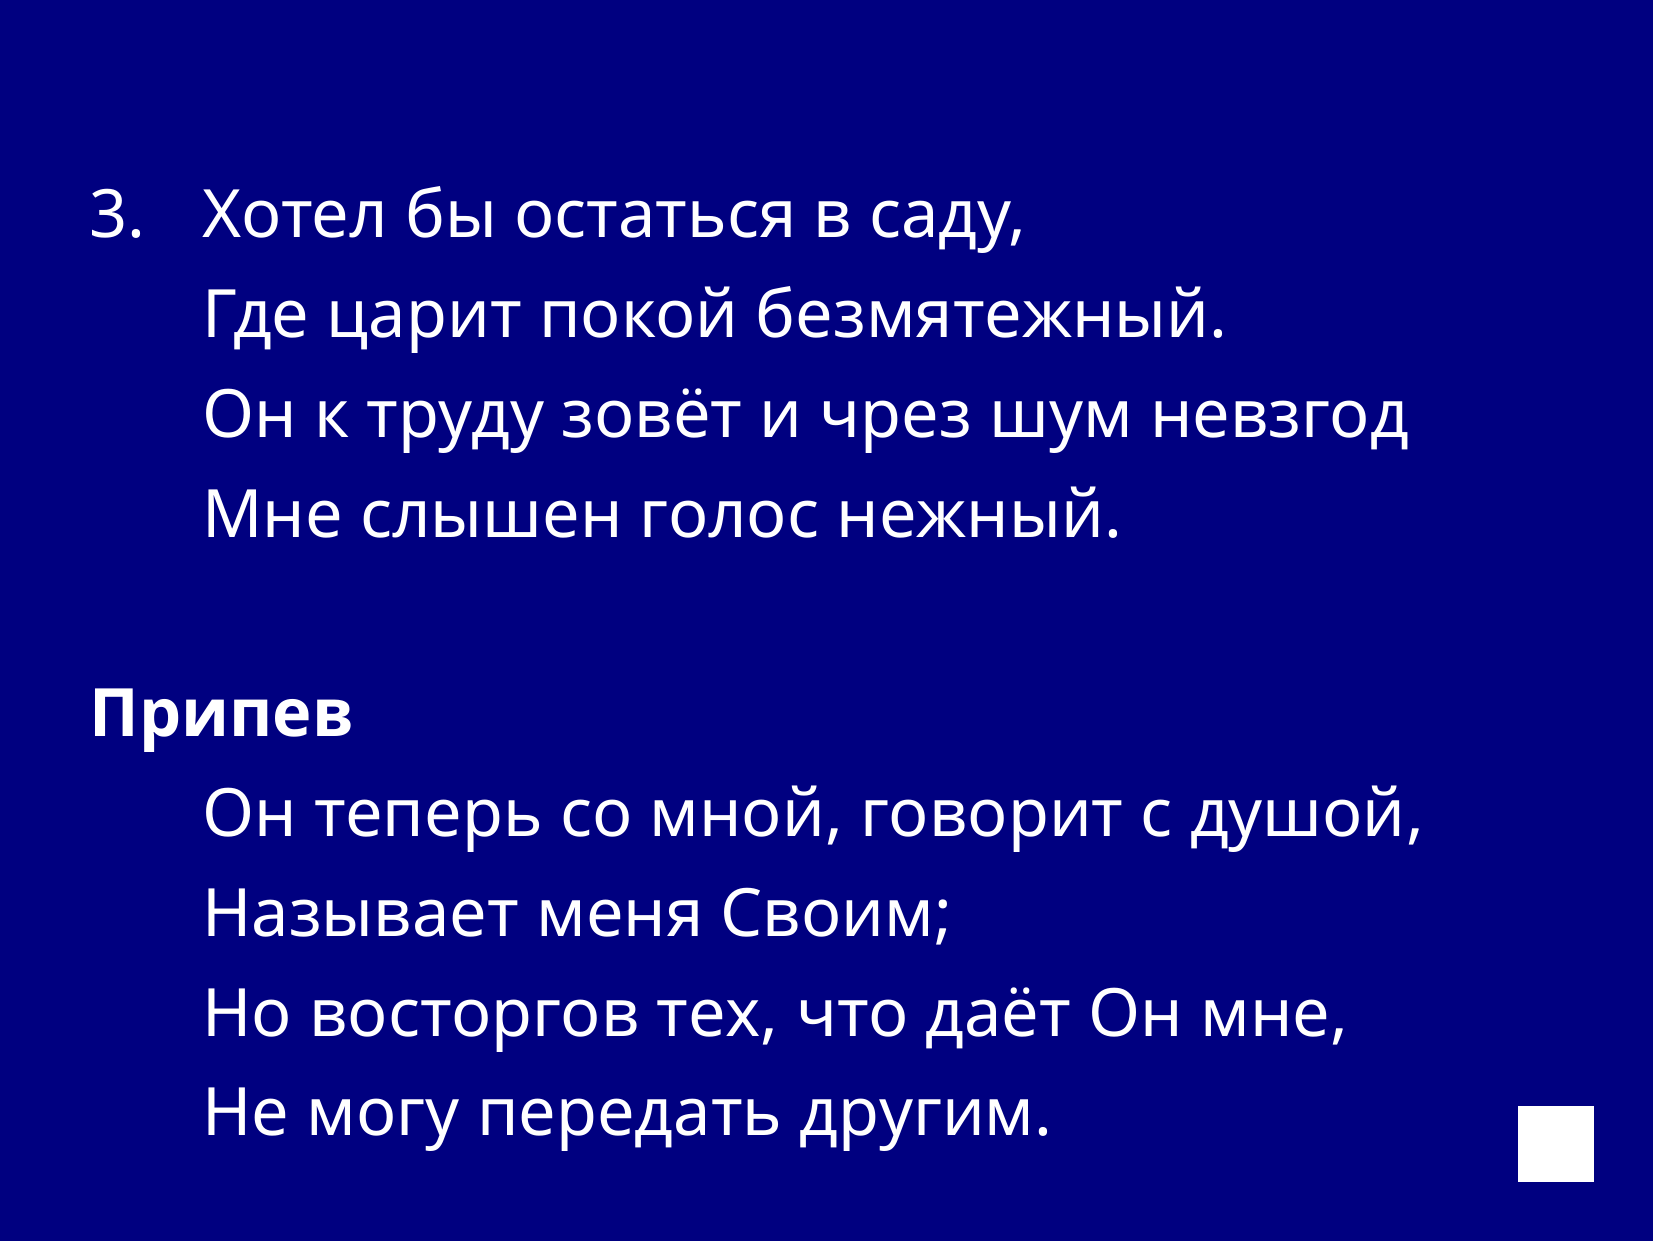

3.	Хотел бы остаться в саду,
	Где царит покой безмятежный.
	Он к труду зовёт и чрез шум невзгод
	Мне слышен голос нежный.
Припев
	Он теперь со мной, говорит с душой,
	Называет меня Своим;
	Но восторгов тех, что даёт Он мне,
	Не могу передать другим.